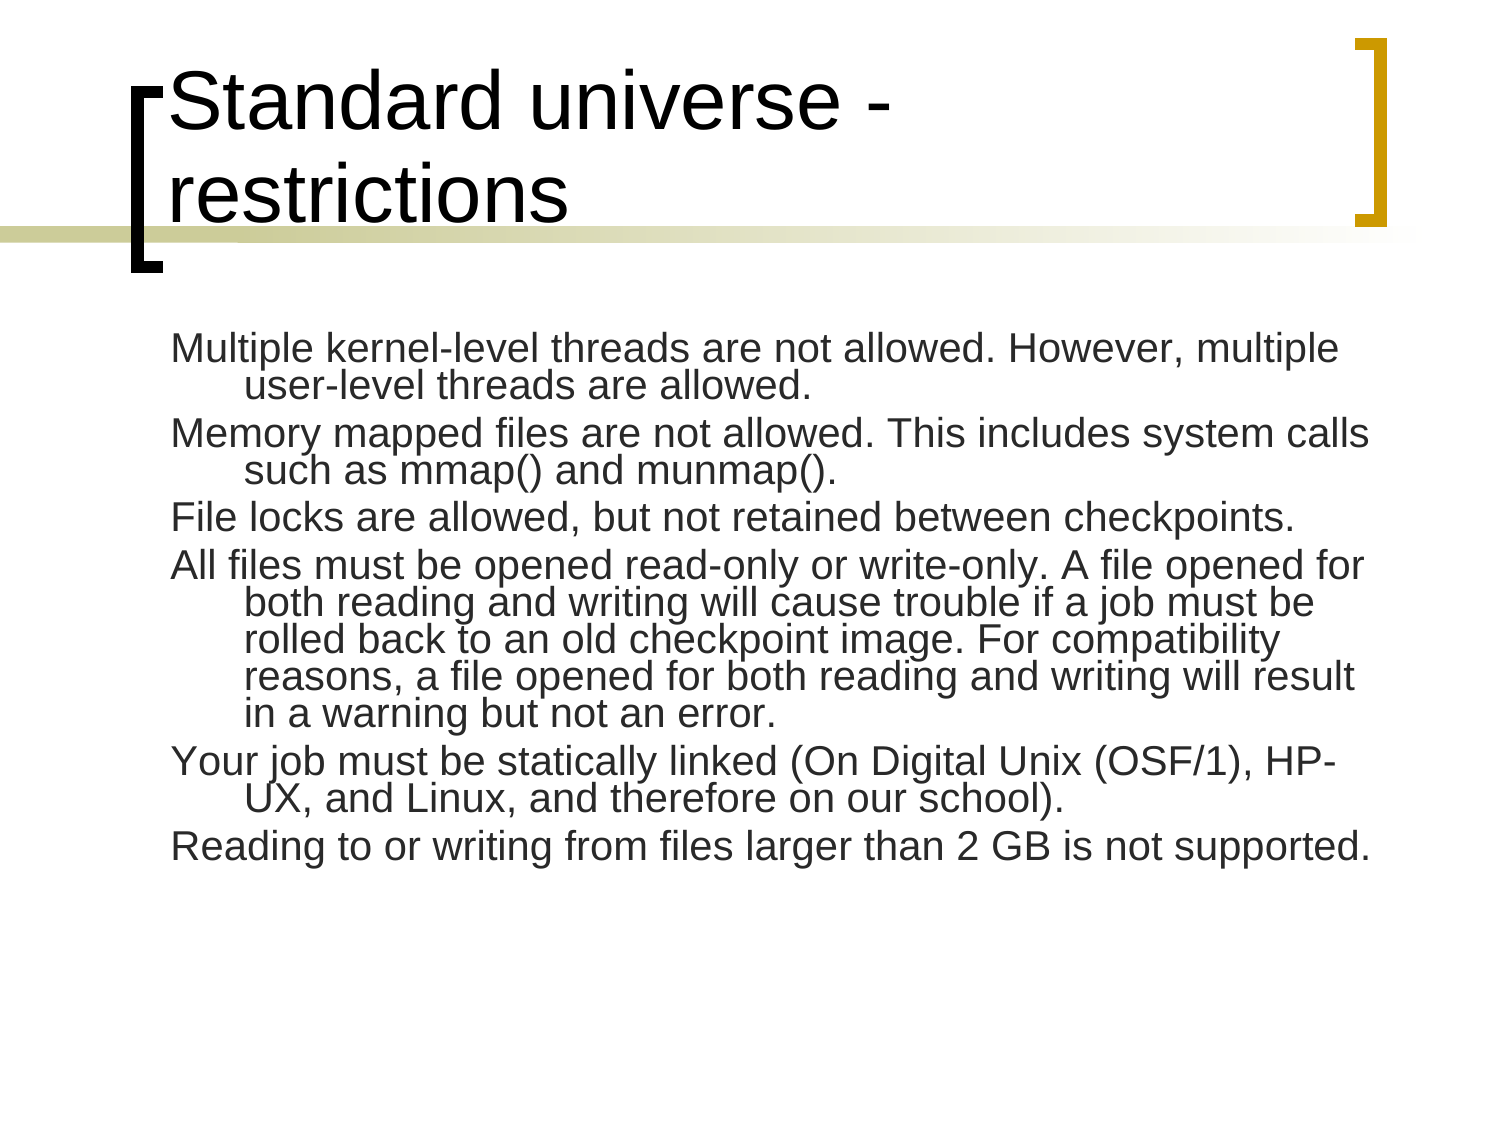

# Standard universe - restrictions
Multiple kernel-level threads are not allowed. However, multiple user-level threads are allowed.
Memory mapped files are not allowed. This includes system calls such as mmap() and munmap().
File locks are allowed, but not retained between checkpoints.
All files must be opened read-only or write-only. A file opened for both reading and writing will cause trouble if a job must be rolled back to an old checkpoint image. For compatibility reasons, a file opened for both reading and writing will result in a warning but not an error.
Your job must be statically linked (On Digital Unix (OSF/1), HP-UX, and Linux, and therefore on our school).
Reading to or writing from files larger than 2 GB is not supported.